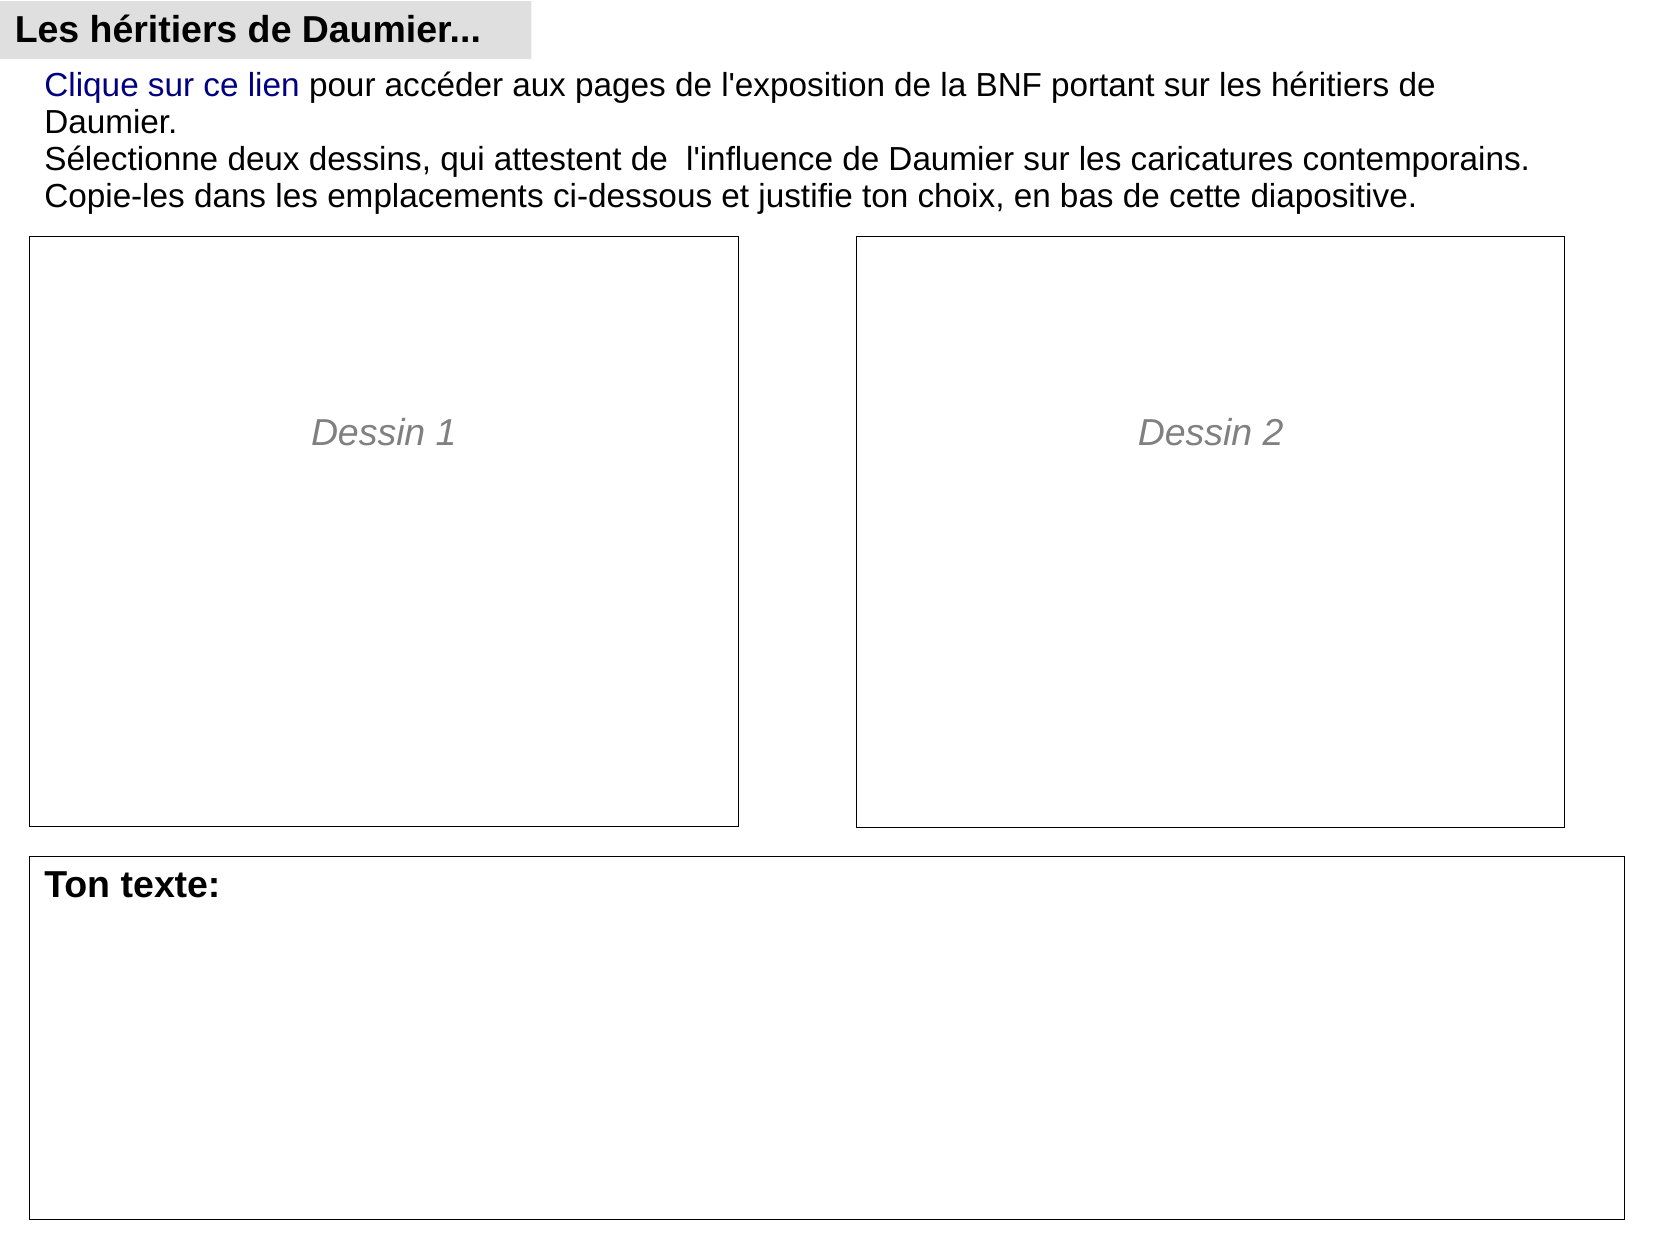

Les héritiers de Daumier...
Clique sur ce lien pour accéder aux pages de l'exposition de la BNF portant sur les héritiers de Daumier.
Sélectionne deux dessins, qui attestent de l'influence de Daumier sur les caricatures contemporains. Copie-les dans les emplacements ci-dessous et justifie ton choix, en bas de cette diapositive.
Dessin 1
Dessin 2
Ton texte: